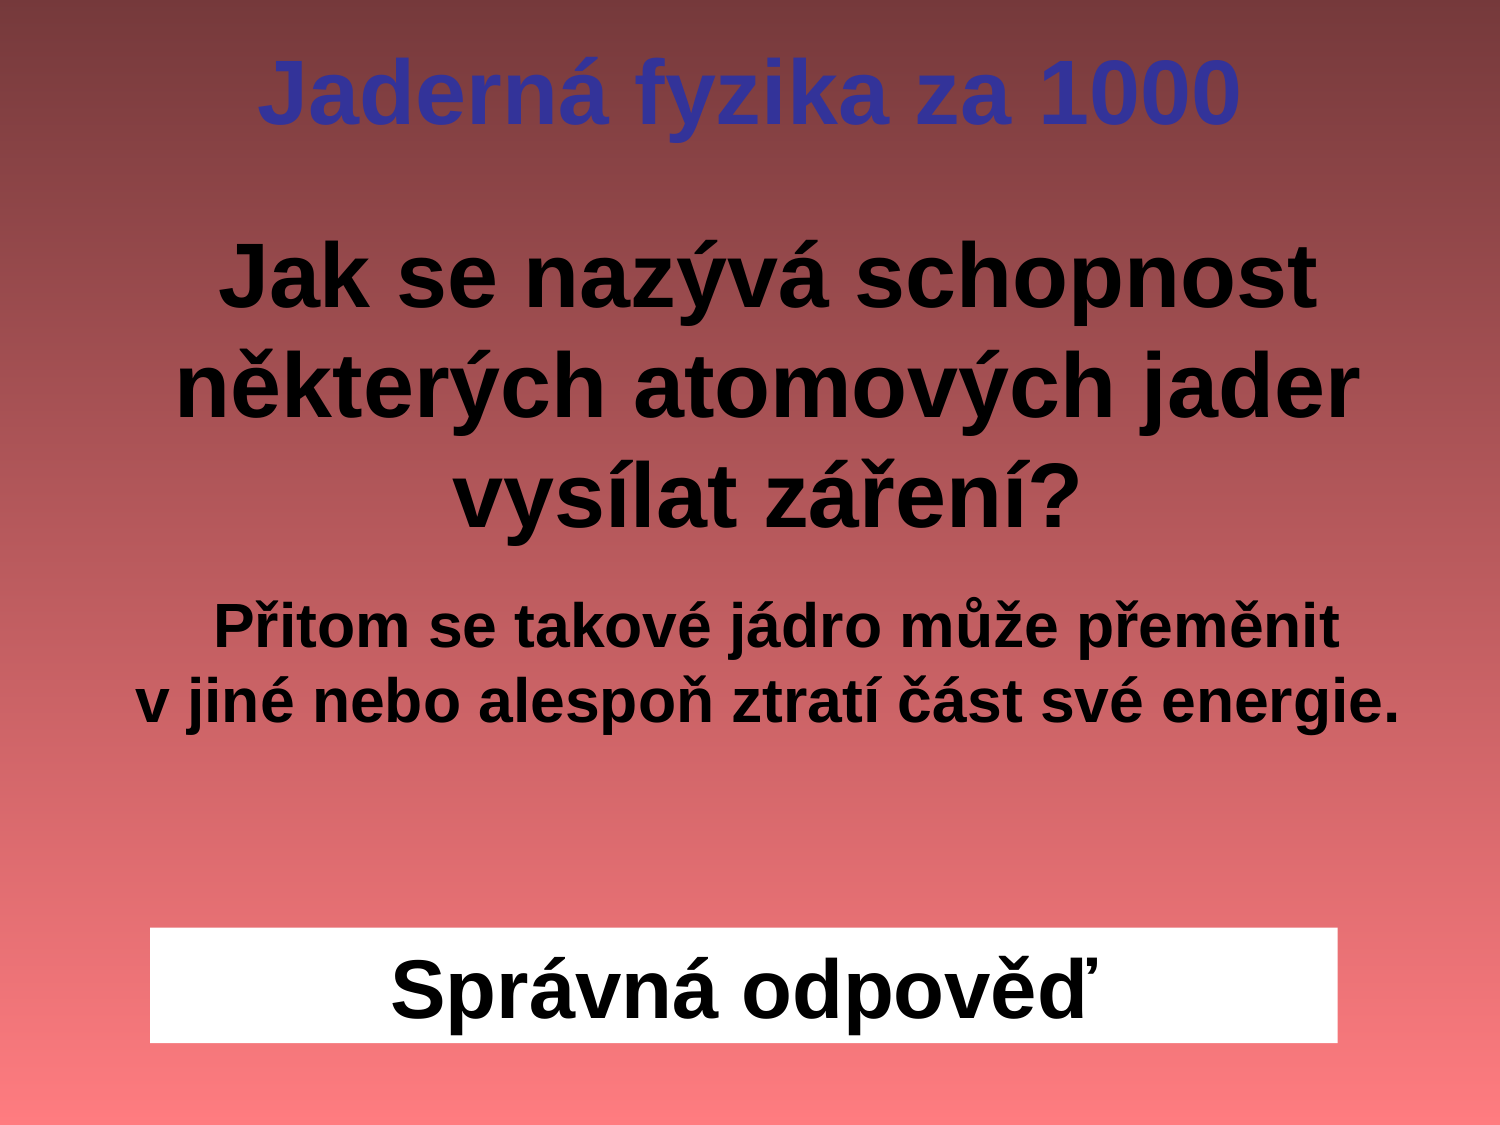

Jaderná fyzika za 1000
Jak se nazývá schopnost některých atomových jader vysílat záření?
 Přitom se takové jádro může přeměnit
v jiné nebo alespoň ztratí část své energie.
Správná odpověď